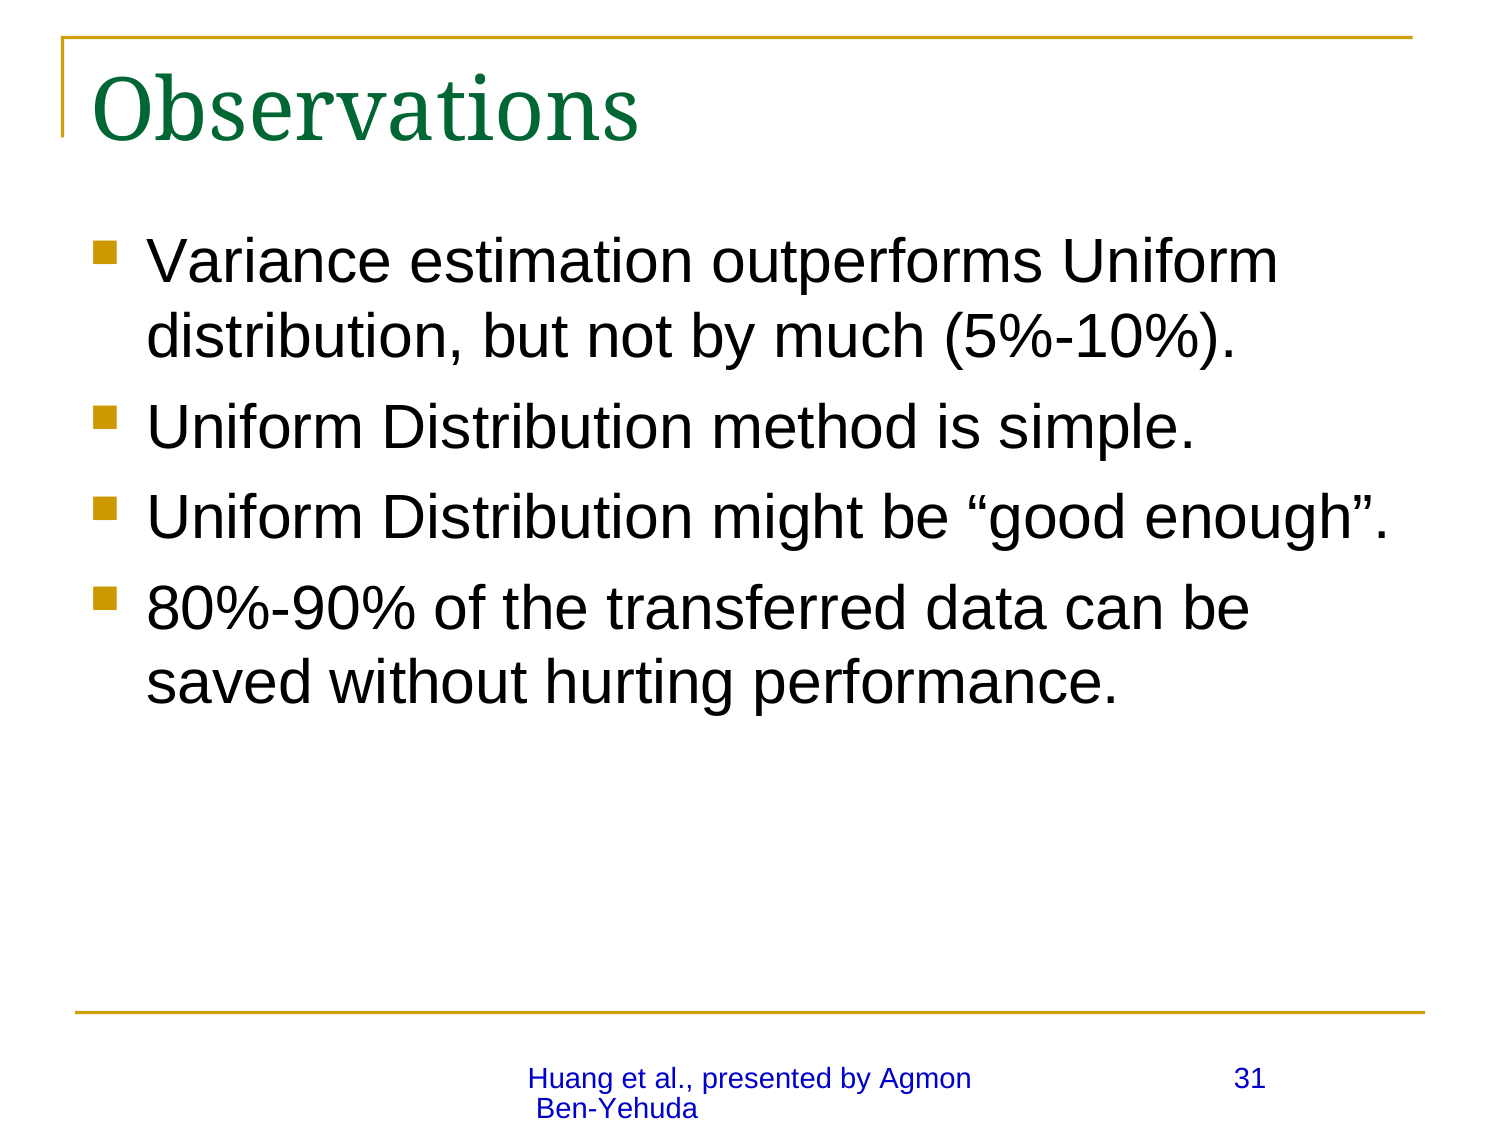

# Observations
Variance estimation outperforms Uniform distribution, but not by much (5%-10%).
Uniform Distribution method is simple.
Uniform Distribution might be “good enough”.
80%-90% of the transferred data can be saved without hurting performance.
Huang et al., presented by Agmon Ben-Yehuda
31